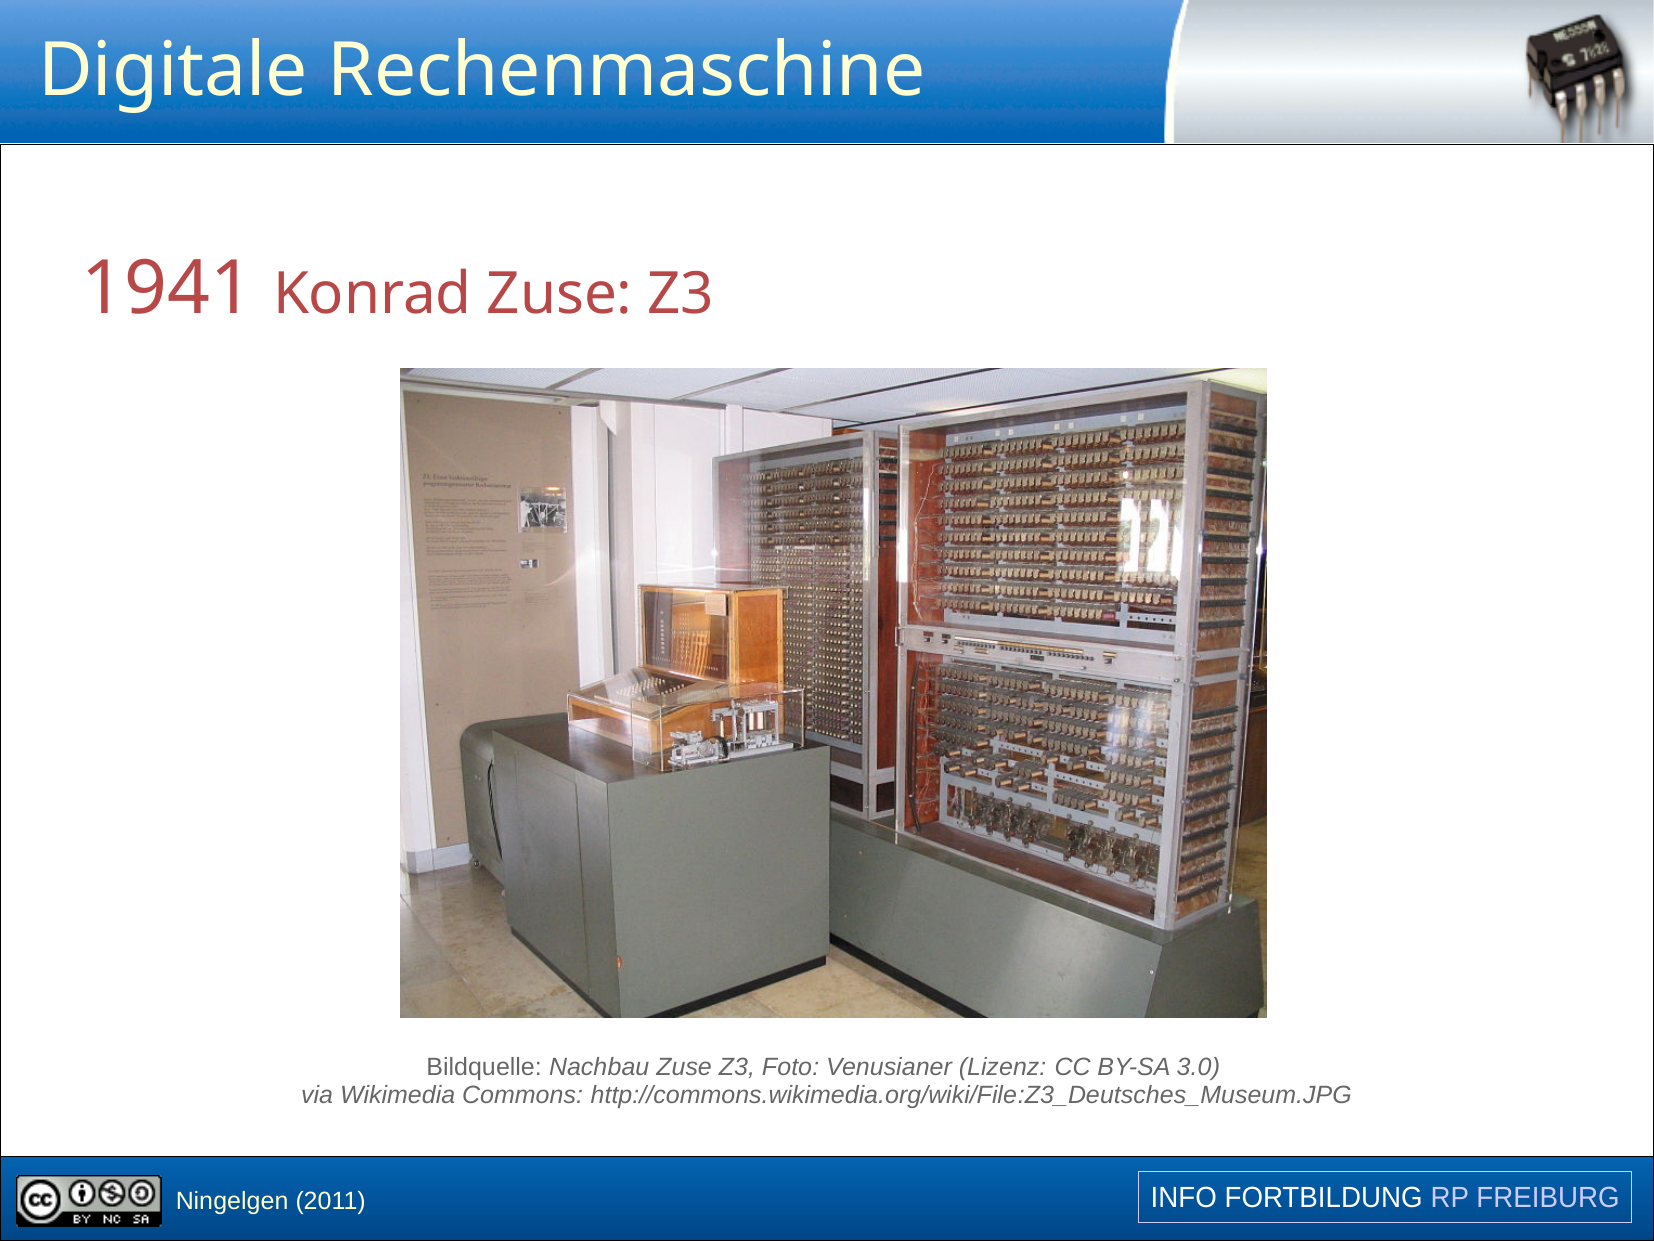

# Digitale Rechenmaschine
1941 Konrad Zuse: Z3
Bildquelle: Nachbau Zuse Z3, Foto: Venusianer (Lizenz: CC BY-SA 3.0)
via Wikimedia Commons: http://commons.wikimedia.org/wiki/File:Z3_Deutsches_Museum.JPG